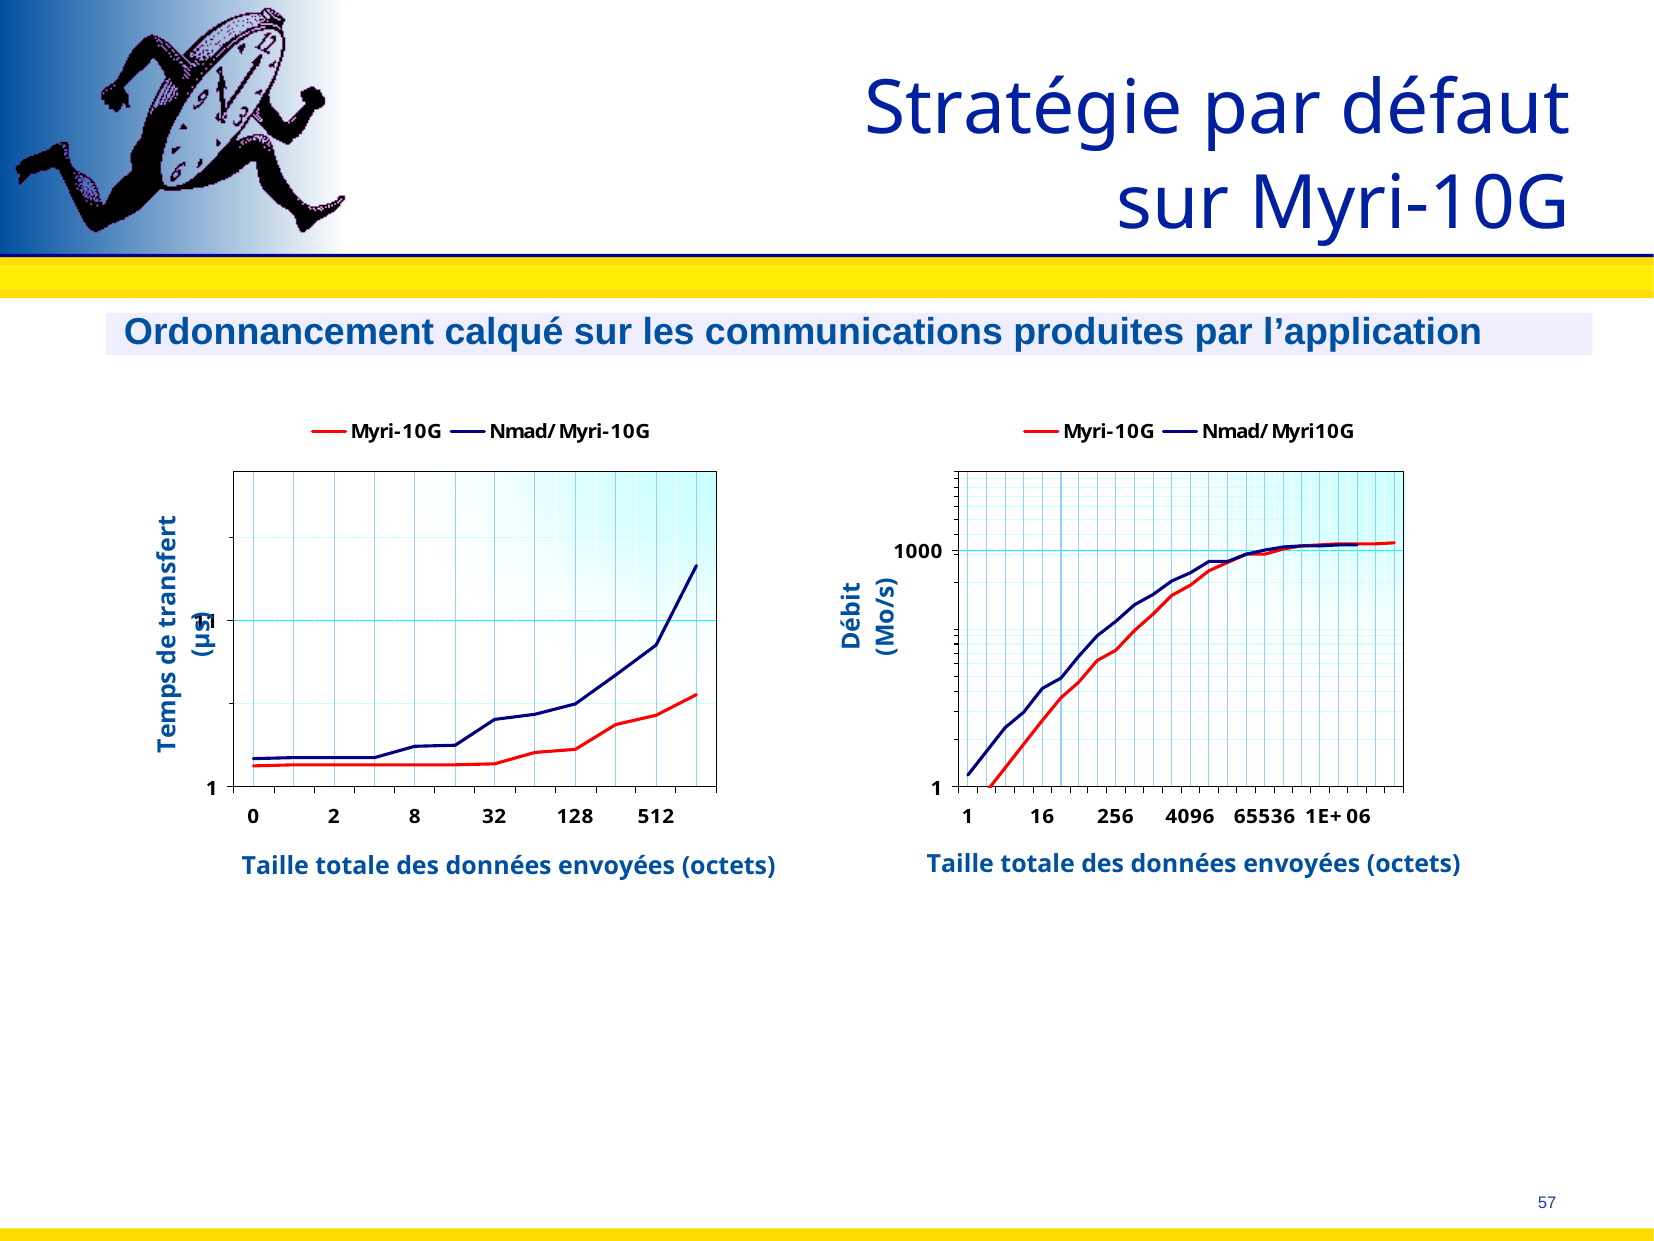

# Stratégie par défaut sur Myri-10G
Ordonnancement calqué sur les communications produites par l’application
Temps de transfert (µs)
Débit (Mo/s)
Taille totale des données envoyées (octets)
Taille totale des données envoyées (octets)